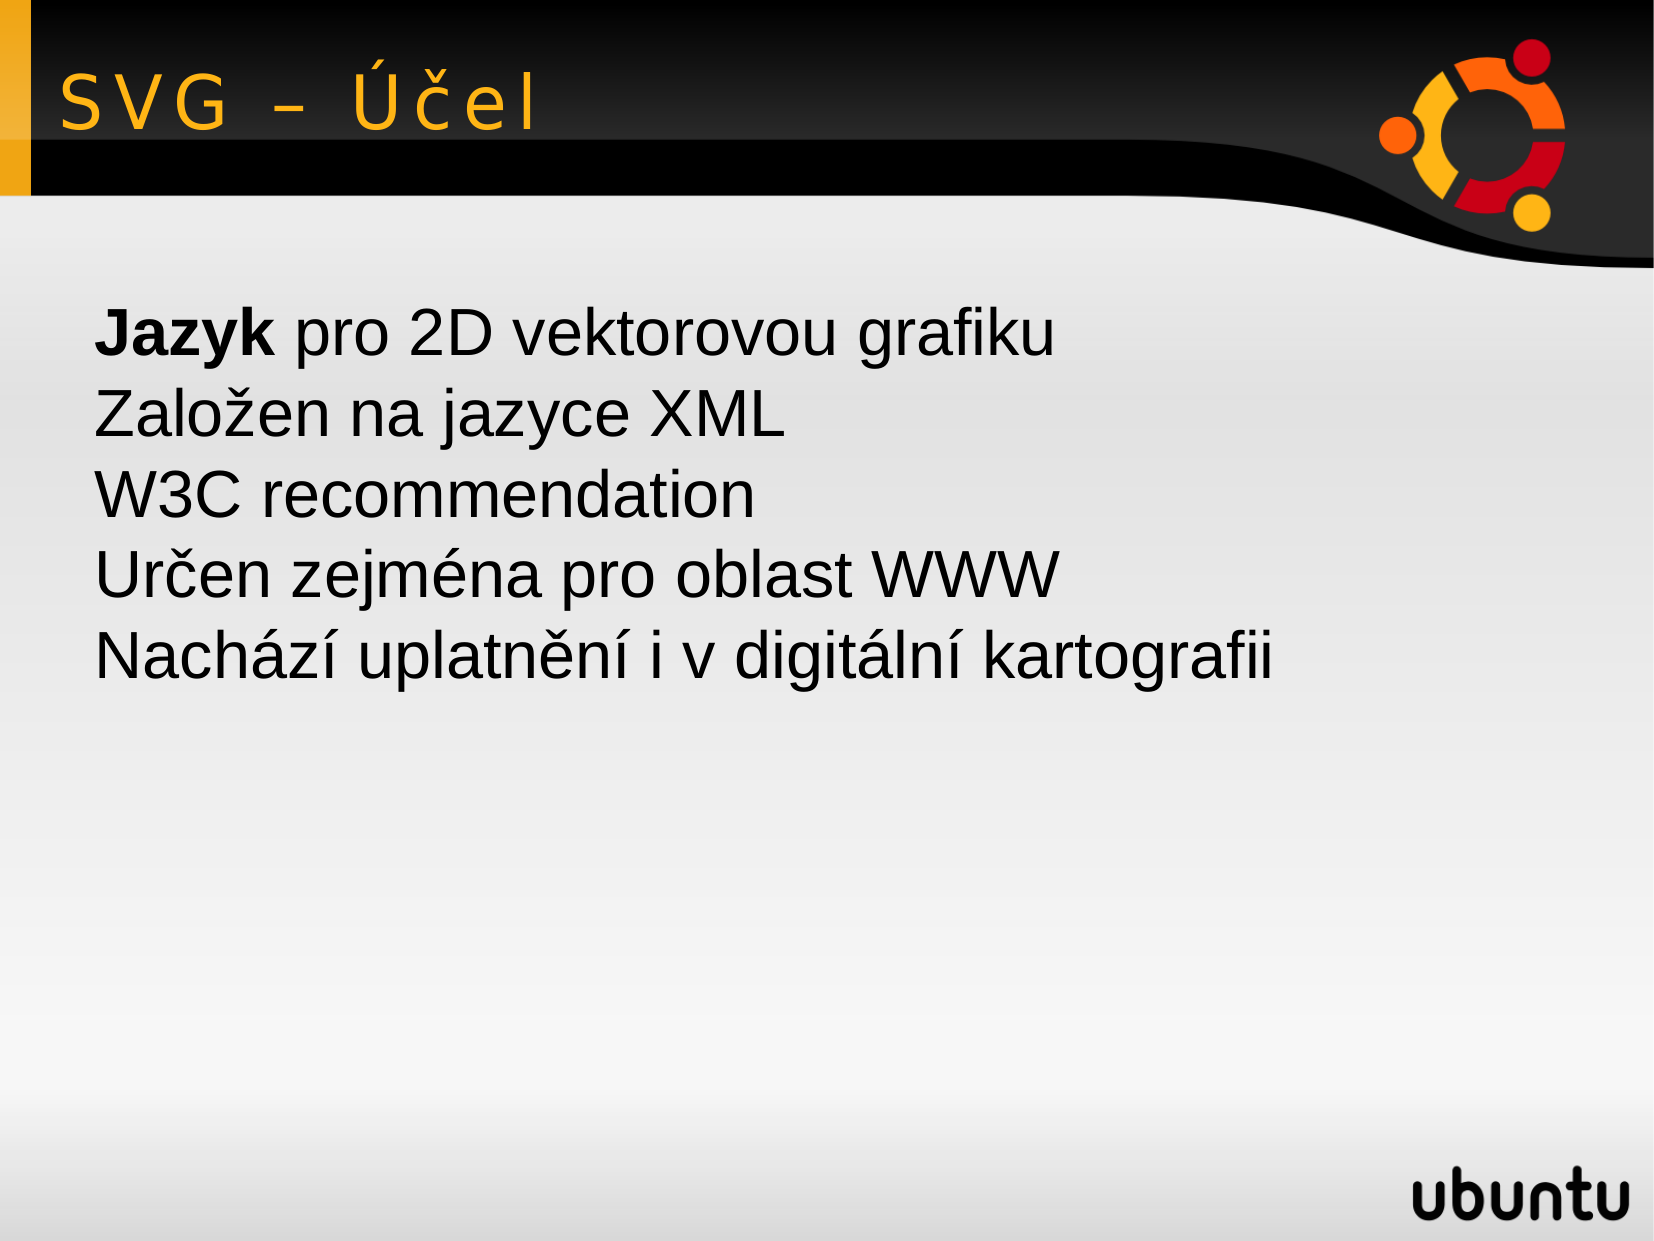

# SVG – Účel
Jazyk pro 2D vektorovou grafiku
Založen na jazyce XML
W3C recommendation
Určen zejména pro oblast WWW
Nachází uplatnění i v digitální kartografii